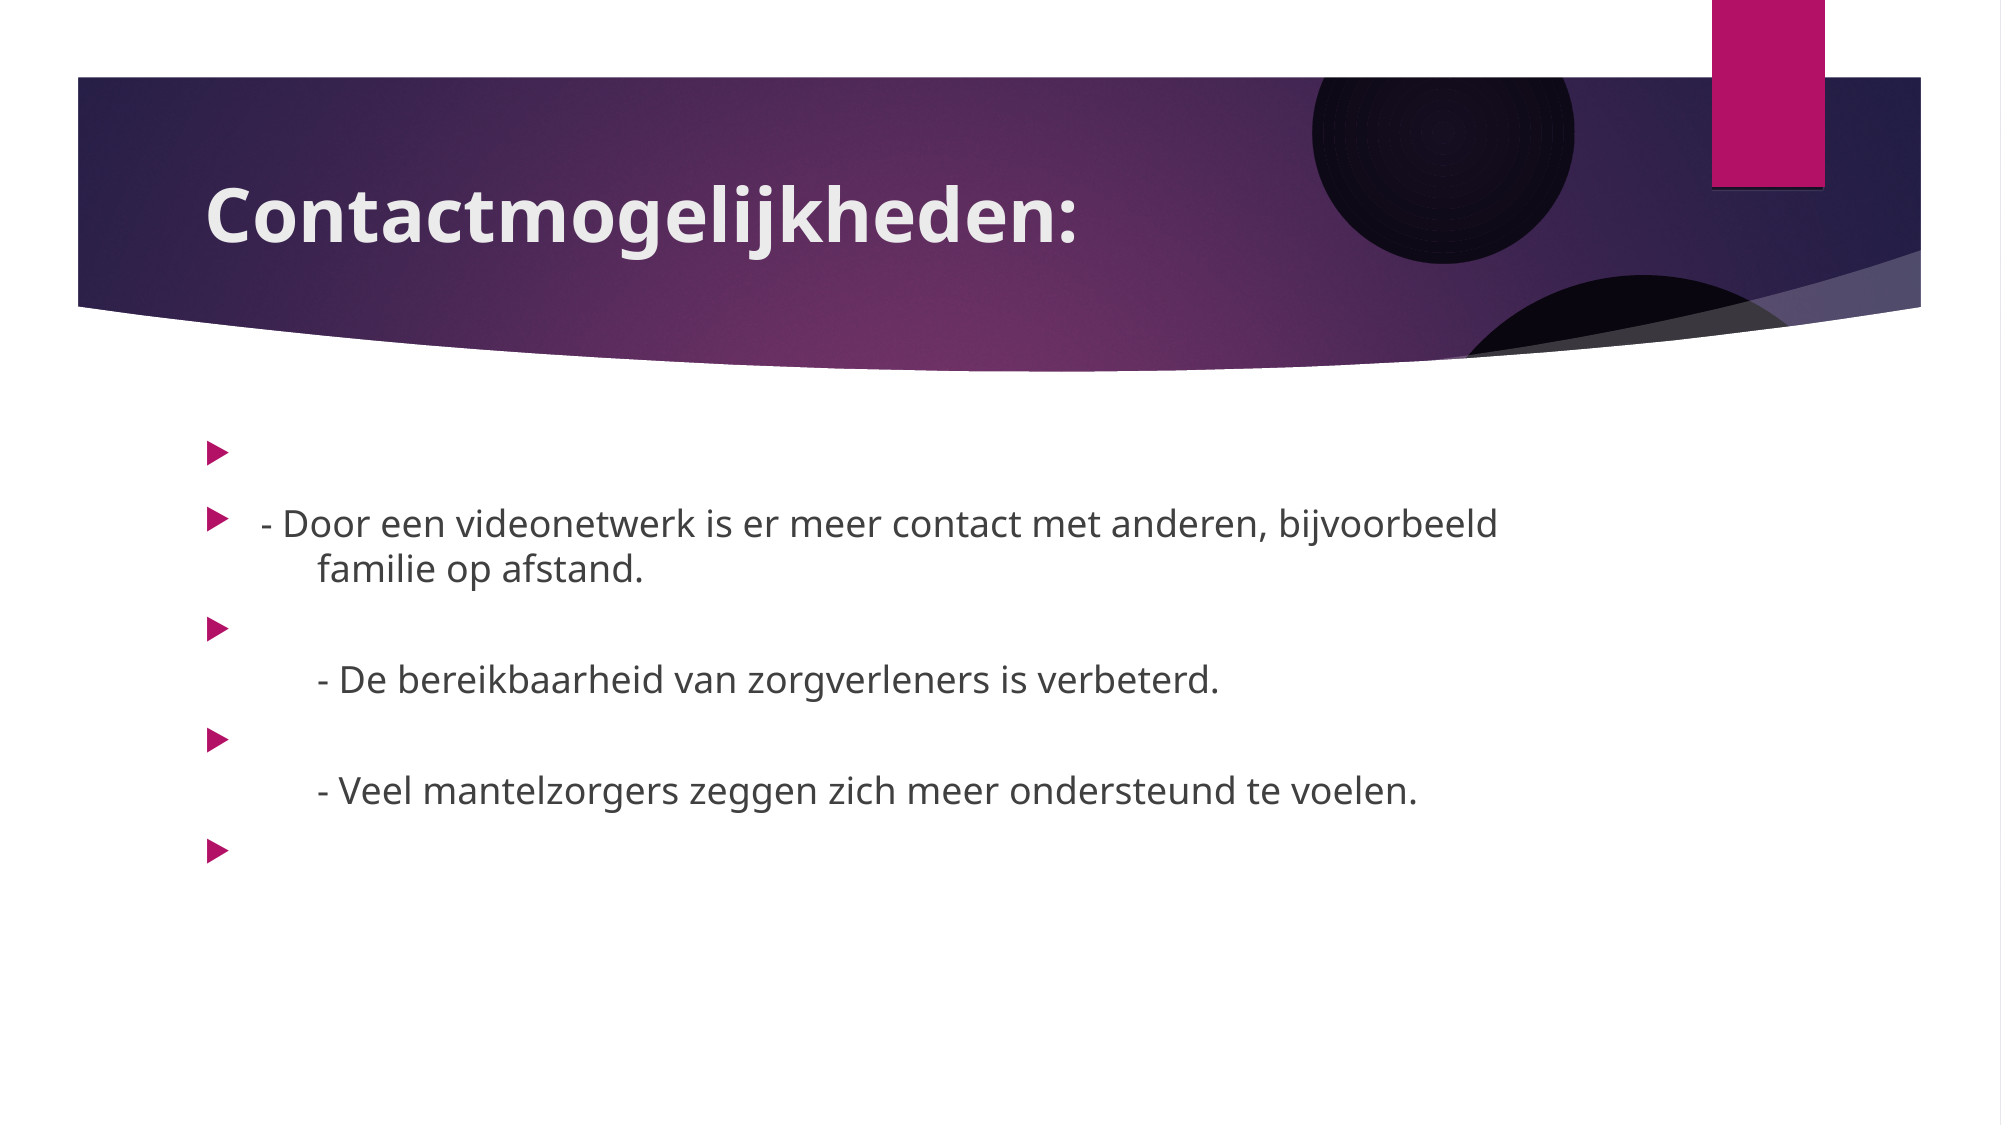

# Contactmogelijkheden:
- Door een videonetwerk is er meer contact met anderen, bijvoorbeeld familie op afstand.
- De bereikbaarheid van zorgverleners is verbeterd.
- Veel mantelzorgers zeggen zich meer ondersteund te voelen.